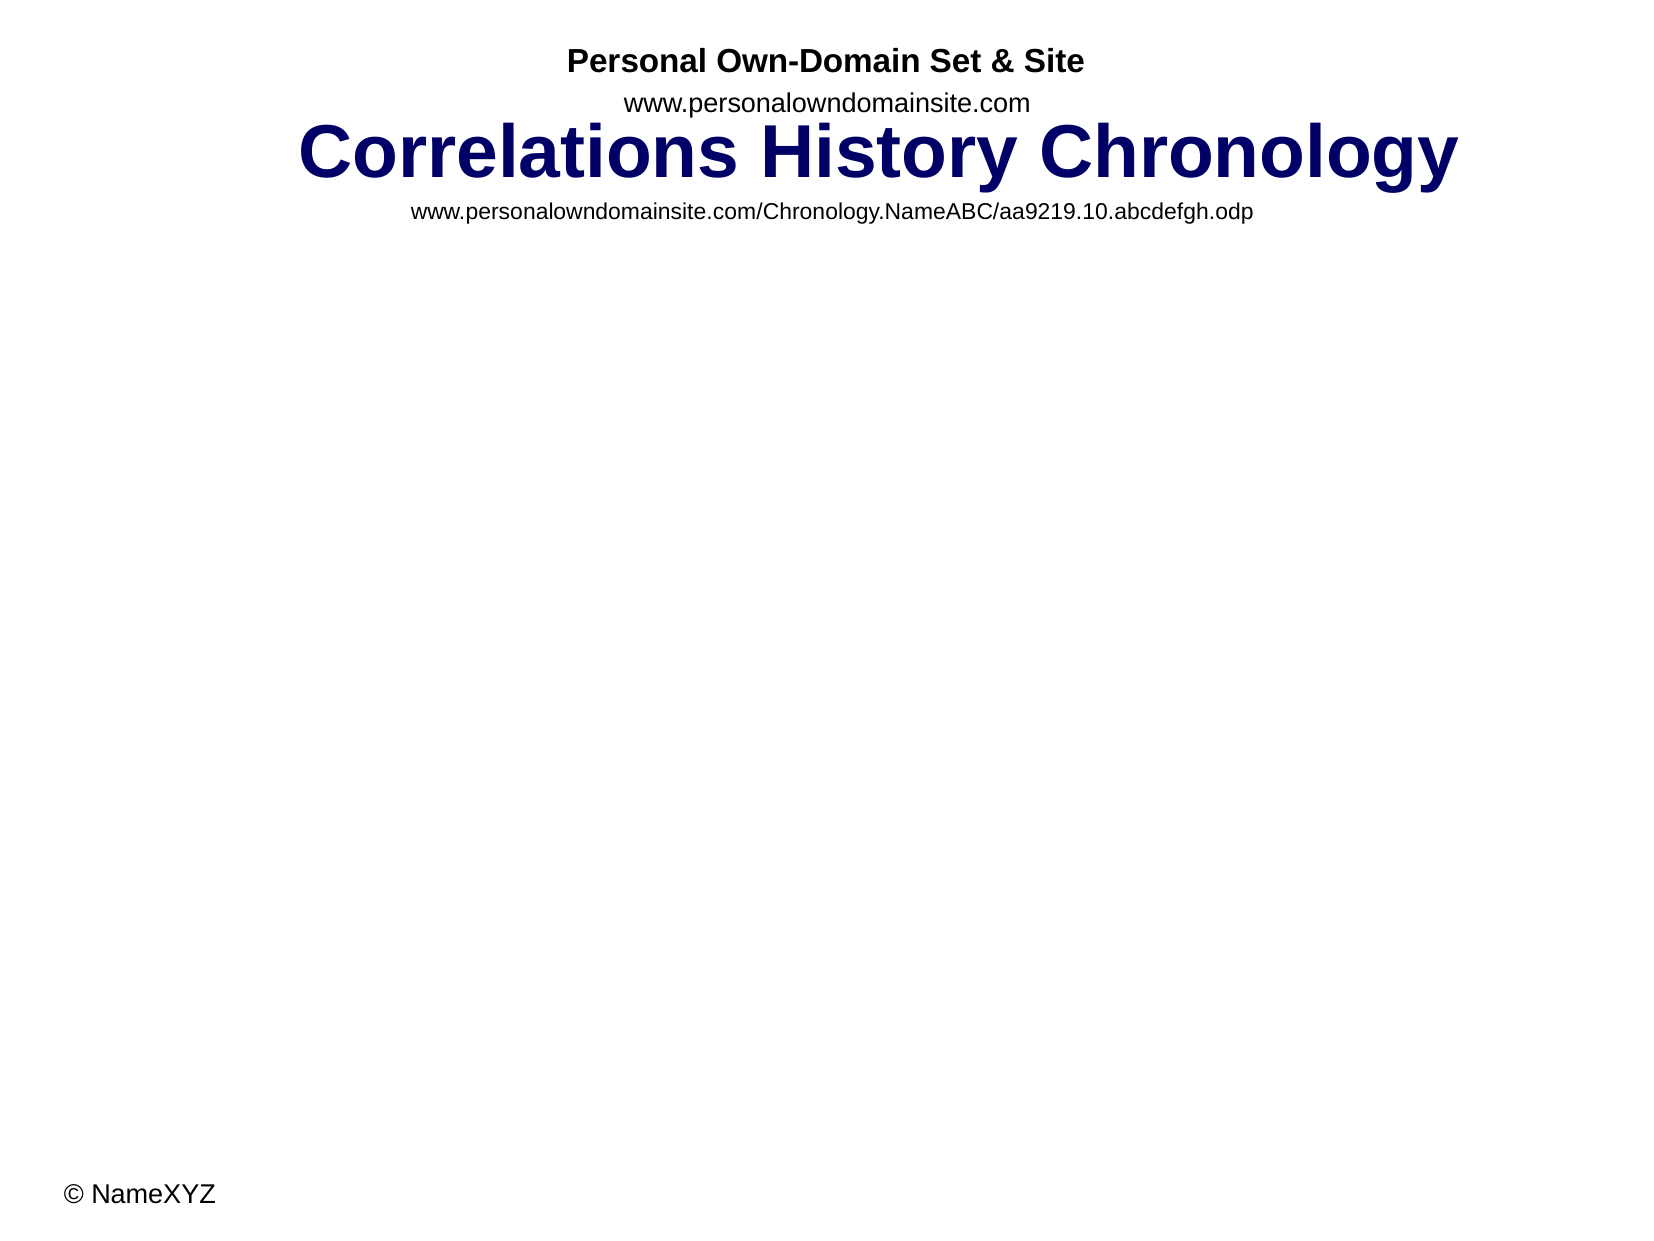

Personal Own-Domain Set & Site
www.personalowndomainsite.com
Correlations History Chronology
www.personalowndomainsite.com/Chronology.NameABC/aa9219.10.abcdefgh.odp
© NameXYZ